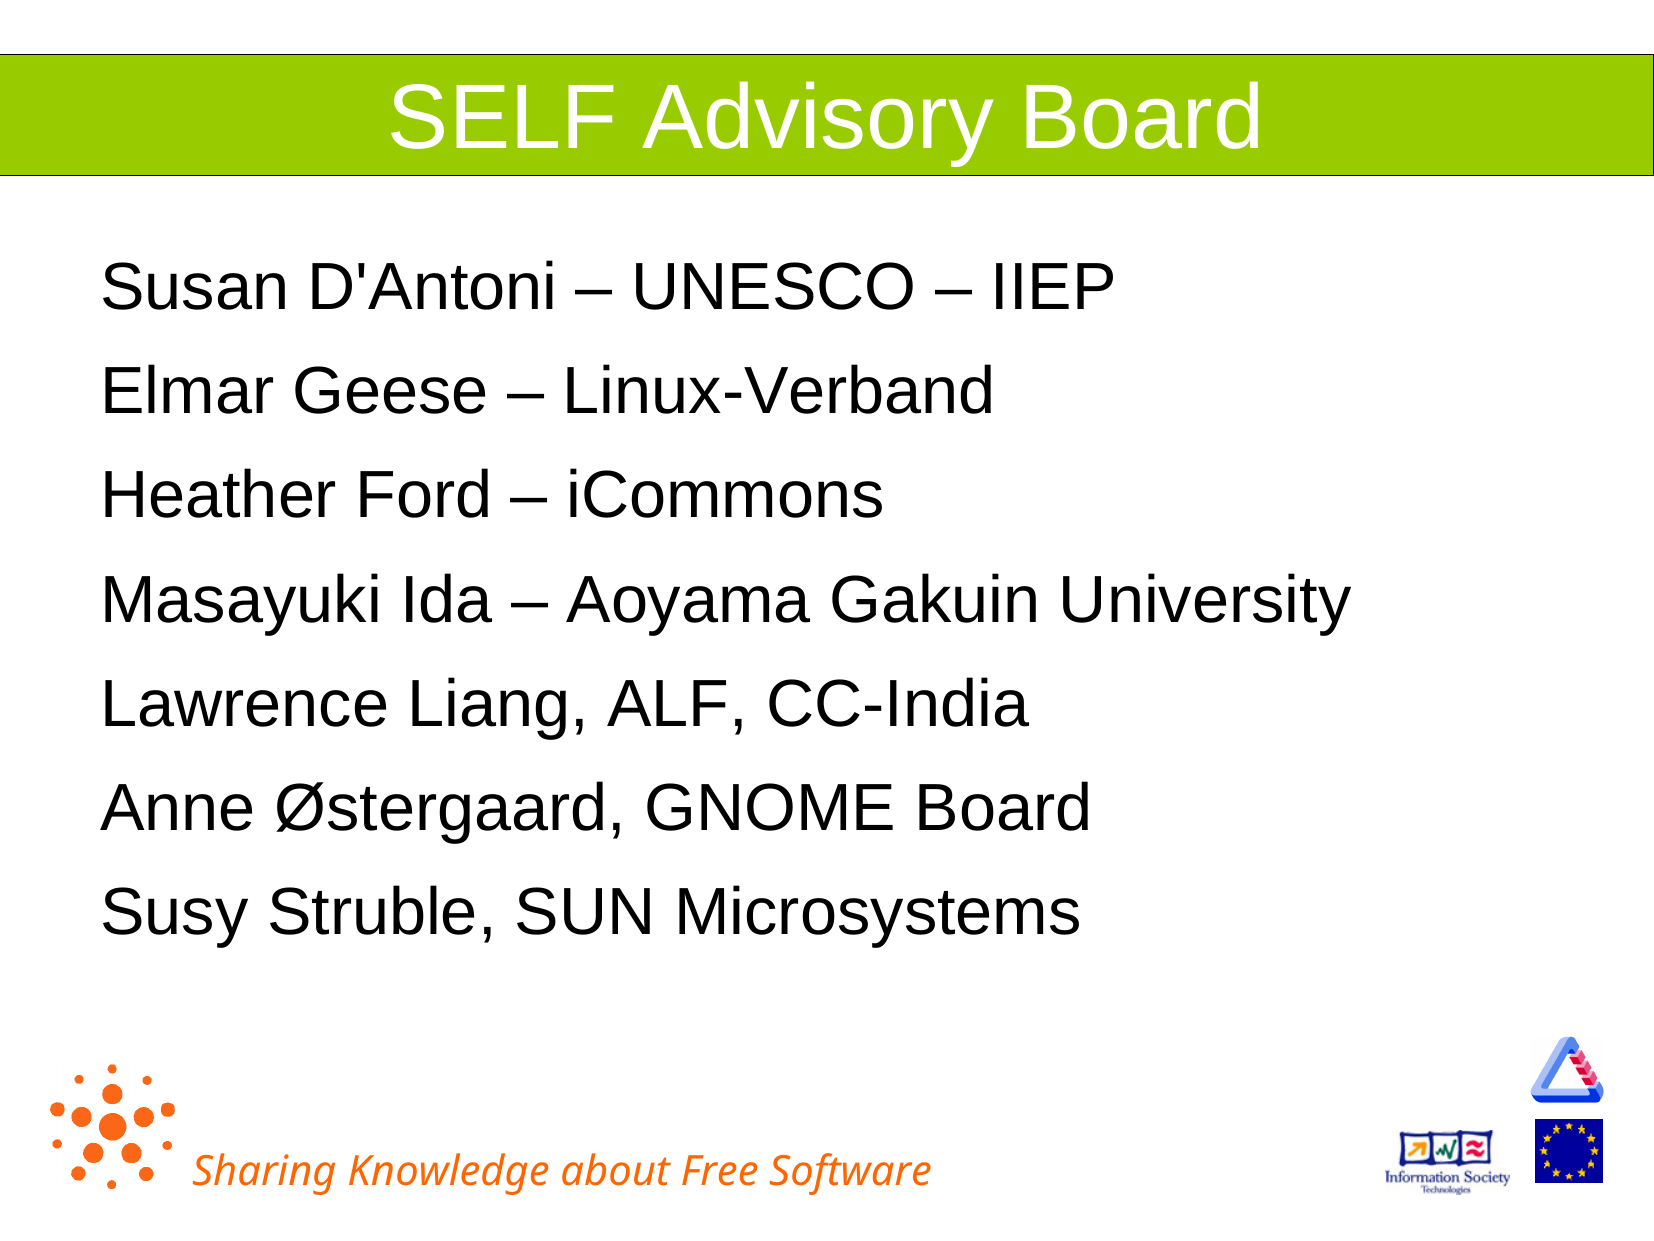

# SELF Advisory Board
Susan D'Antoni – UNESCO – IIEP
Elmar Geese – Linux-Verband
Heather Ford – iCommons
Masayuki Ida – Aoyama Gakuin University
Lawrence Liang, ALF, CC-India
Anne Østergaard, GNOME Board
Susy Struble, SUN Microsystems